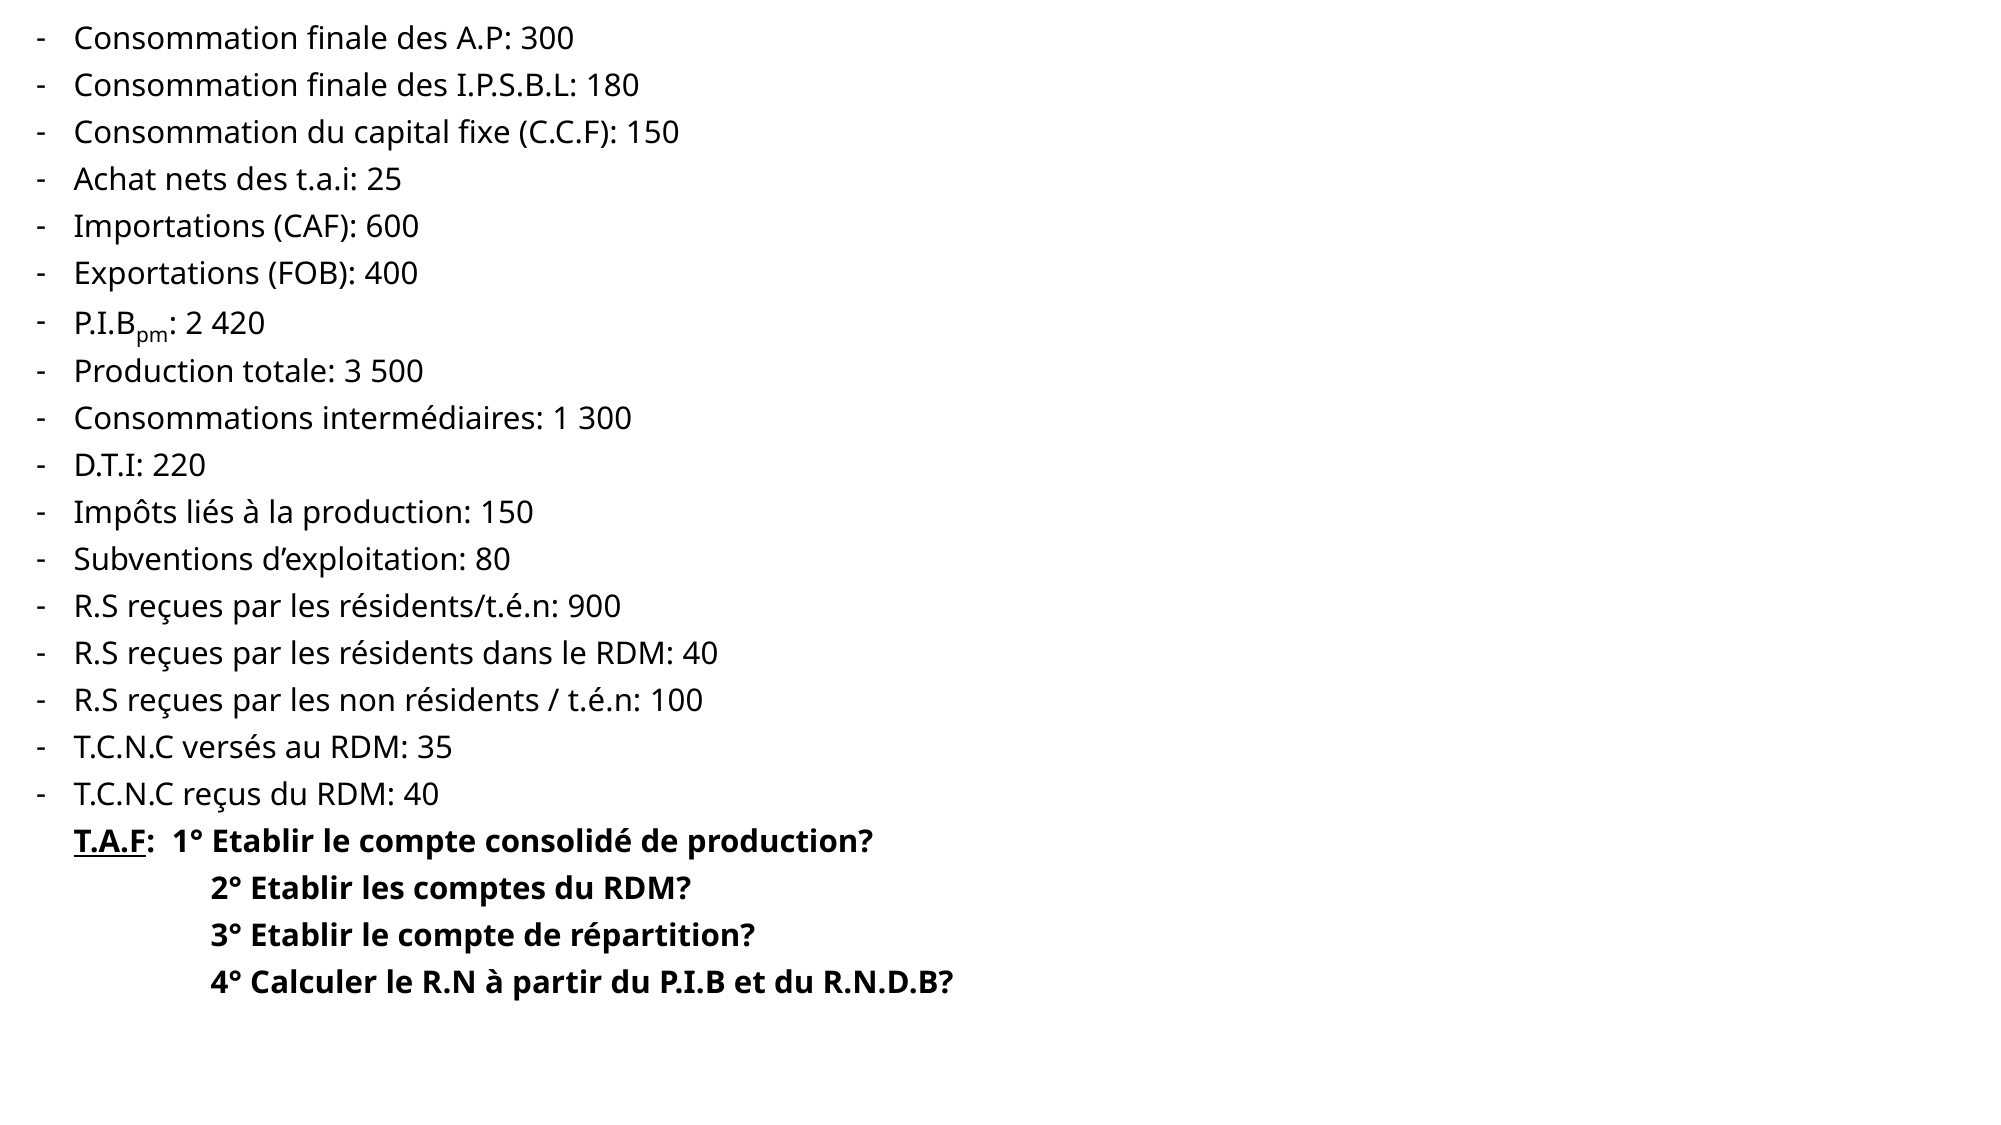

# Consommation finale des A.P: 300
Consommation finale des I.P.S.B.L: 180
Consommation du capital fixe (C.C.F): 150
Achat nets des t.a.i: 25
Importations (CAF): 600
Exportations (FOB): 400
P.I.Bpm: 2 420
Production totale: 3 500
Consommations intermédiaires: 1 300
D.T.I: 220
Impôts liés à la production: 150
Subventions d’exploitation: 80
R.S reçues par les résidents/t.é.n: 900
R.S reçues par les résidents dans le RDM: 40
R.S reçues par les non résidents / t.é.n: 100
T.C.N.C versés au RDM: 35
T.C.N.C reçus du RDM: 40
T.A.F: 1° Etablir le compte consolidé de production?
	 2° Etablir les comptes du RDM?
	 3° Etablir le compte de répartition?
	 4° Calculer le R.N à partir du P.I.B et du R.N.D.B?